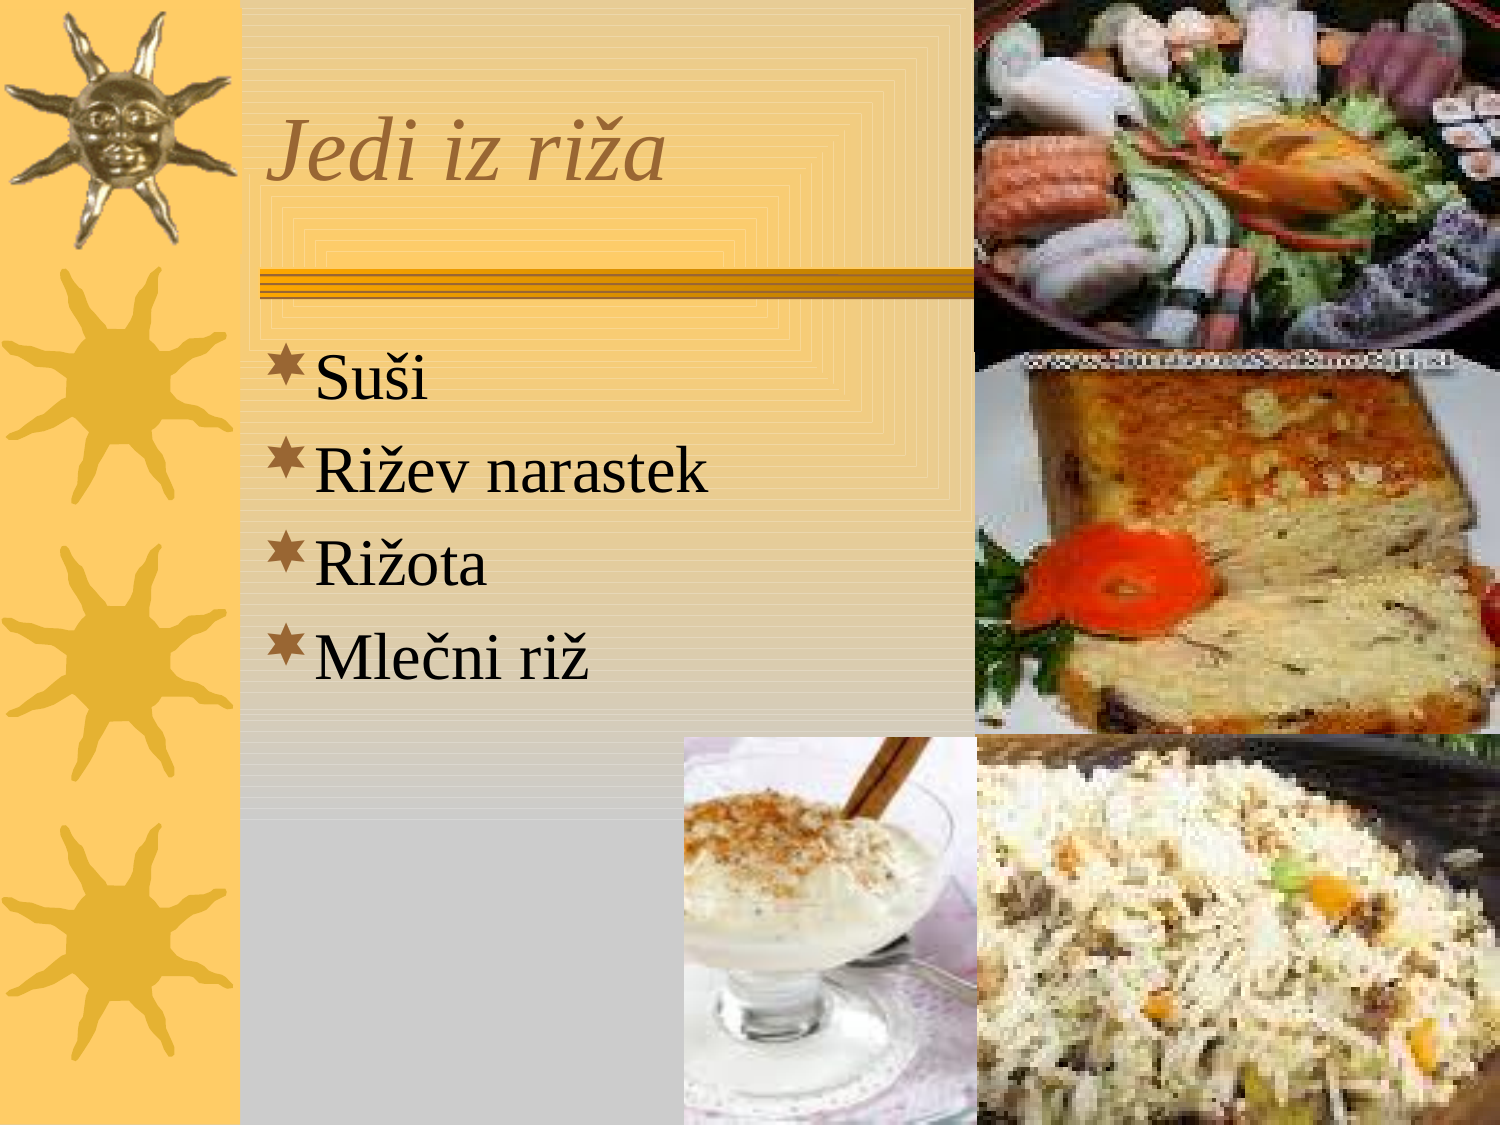

# Jedi iz riža
Suši
Rižev narastek
Rižota
Mlečni riž